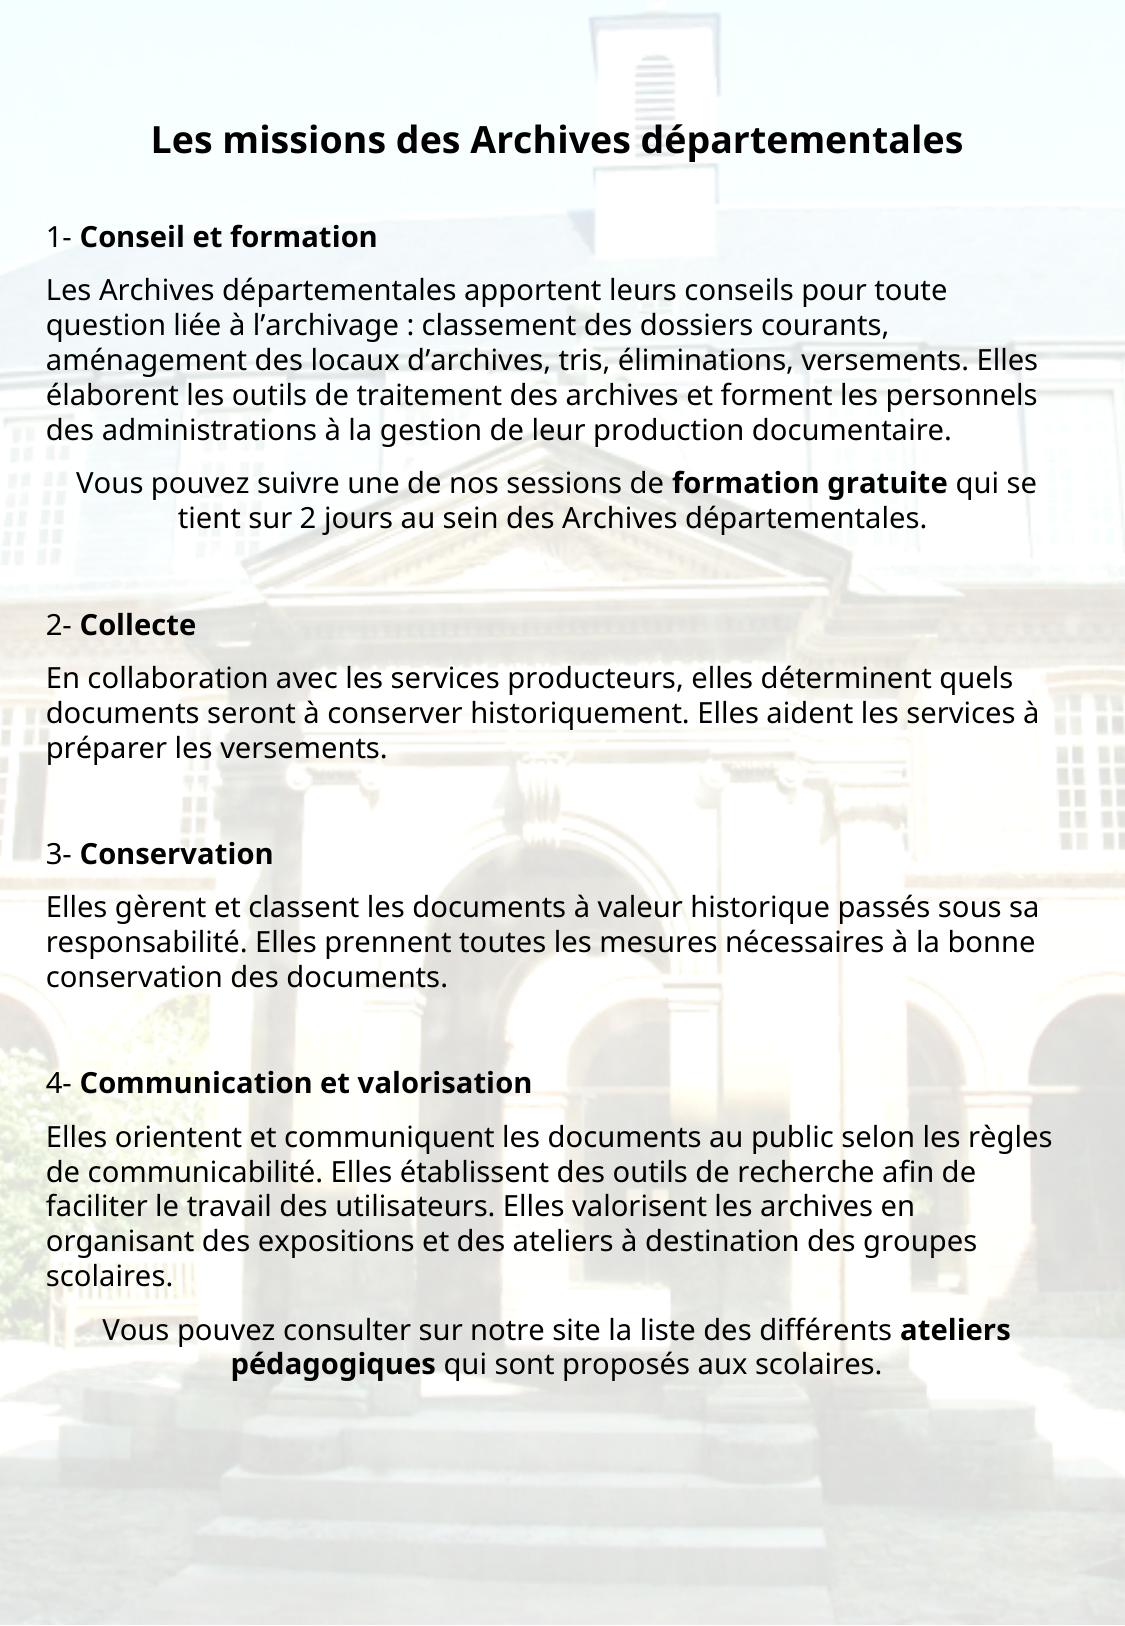

Les missions des Archives départementales
1- Conseil et formation
Les Archives départementales apportent leurs conseils pour toute question liée à l’archivage : classement des dossiers courants, aménagement des locaux d’archives, tris, éliminations, versements. Elles élaborent les outils de traitement des archives et forment les personnels des administrations à la gestion de leur production documentaire.
Vous pouvez suivre une de nos sessions de formation gratuite qui se tient sur 2 jours au sein des Archives départementales.
2- Collecte
En collaboration avec les services producteurs, elles déterminent quels documents seront à conserver historiquement. Elles aident les services à préparer les versements.
3- Conservation
Elles gèrent et classent les documents à valeur historique passés sous sa responsabilité. Elles prennent toutes les mesures nécessaires à la bonne conservation des documents.
4- Communication et valorisation
Elles orientent et communiquent les documents au public selon les règles de communicabilité. Elles établissent des outils de recherche afin de faciliter le travail des utilisateurs. Elles valorisent les archives en organisant des expositions et des ateliers à destination des groupes scolaires.
Vous pouvez consulter sur notre site la liste des différents ateliers pédagogiques qui sont proposés aux scolaires.